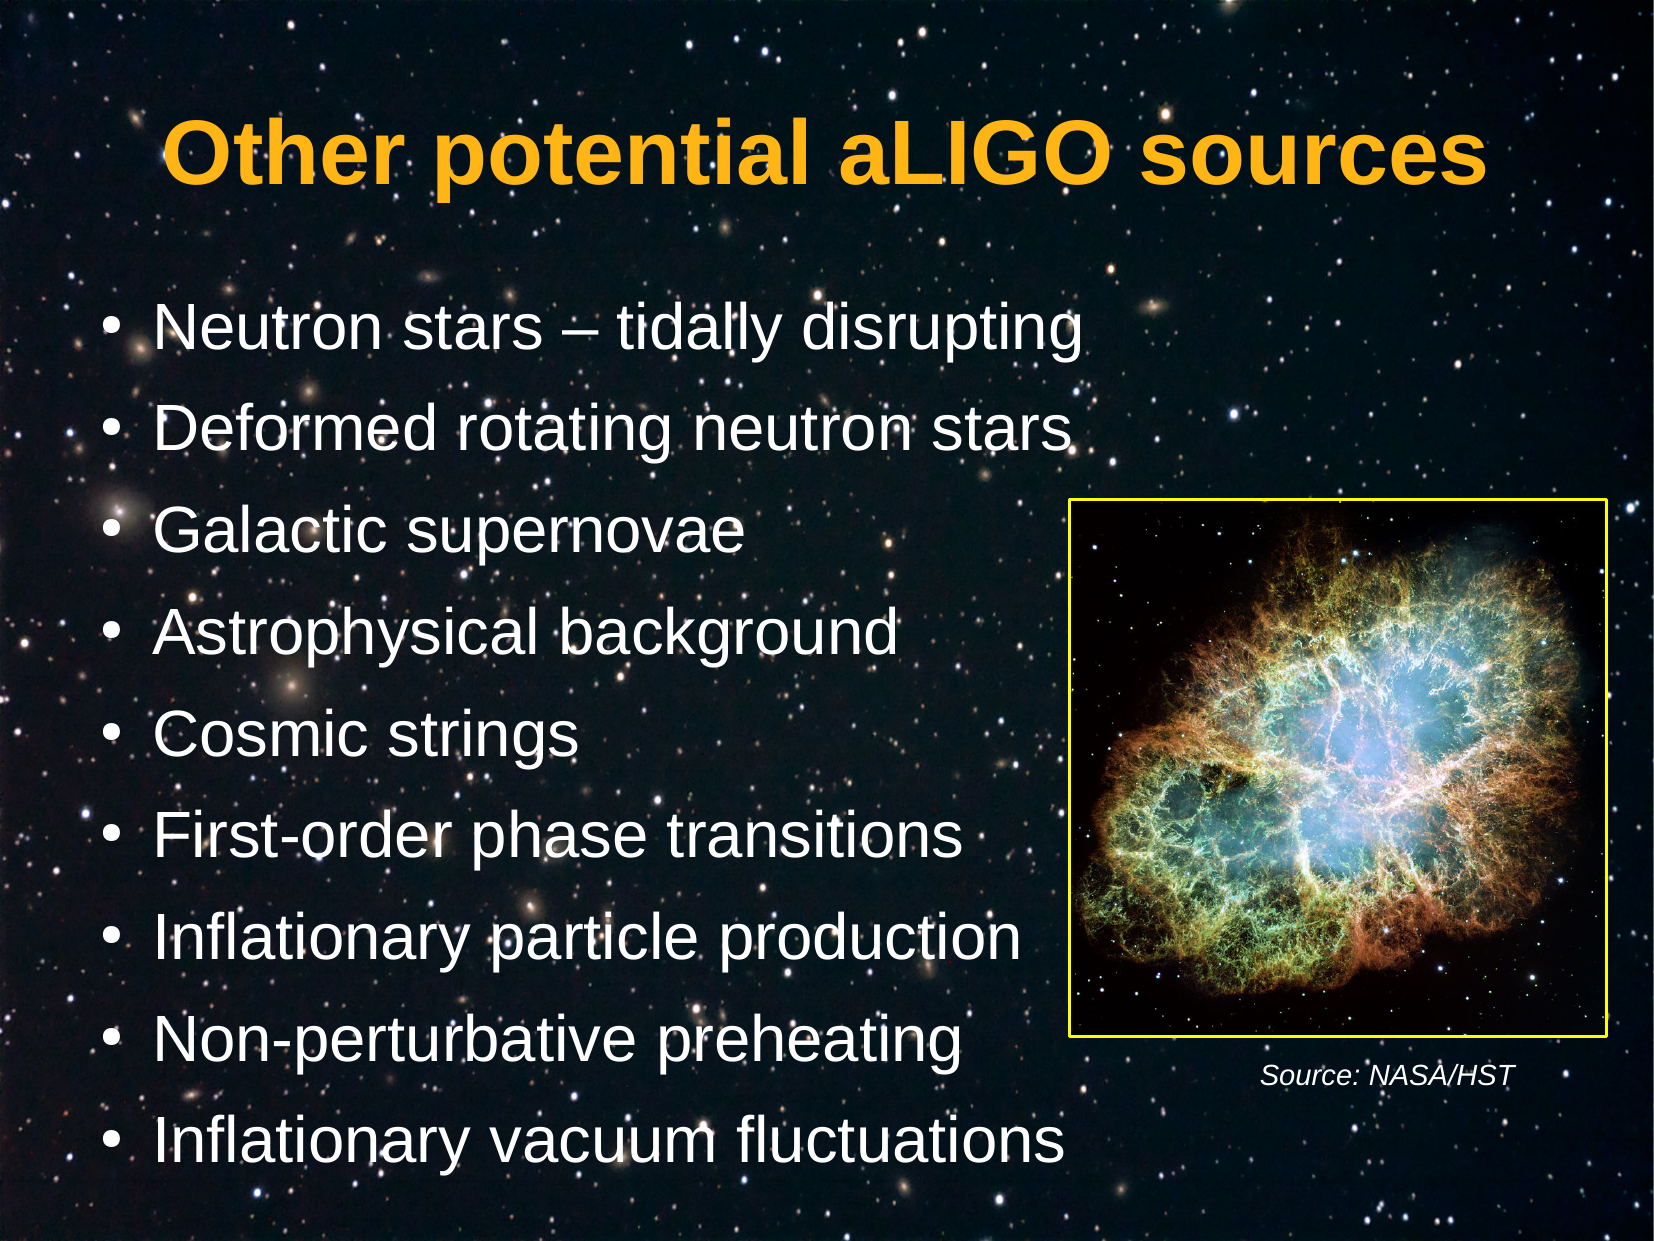

# Other potential aLIGO sources
Neutron stars – tidally disrupting
Deformed rotating neutron stars
Galactic supernovae
Astrophysical background
Cosmic strings
First-order phase transitions
Inflationary particle production
Non-perturbative preheating
Inflationary vacuum fluctuations
Source: NASA/HST